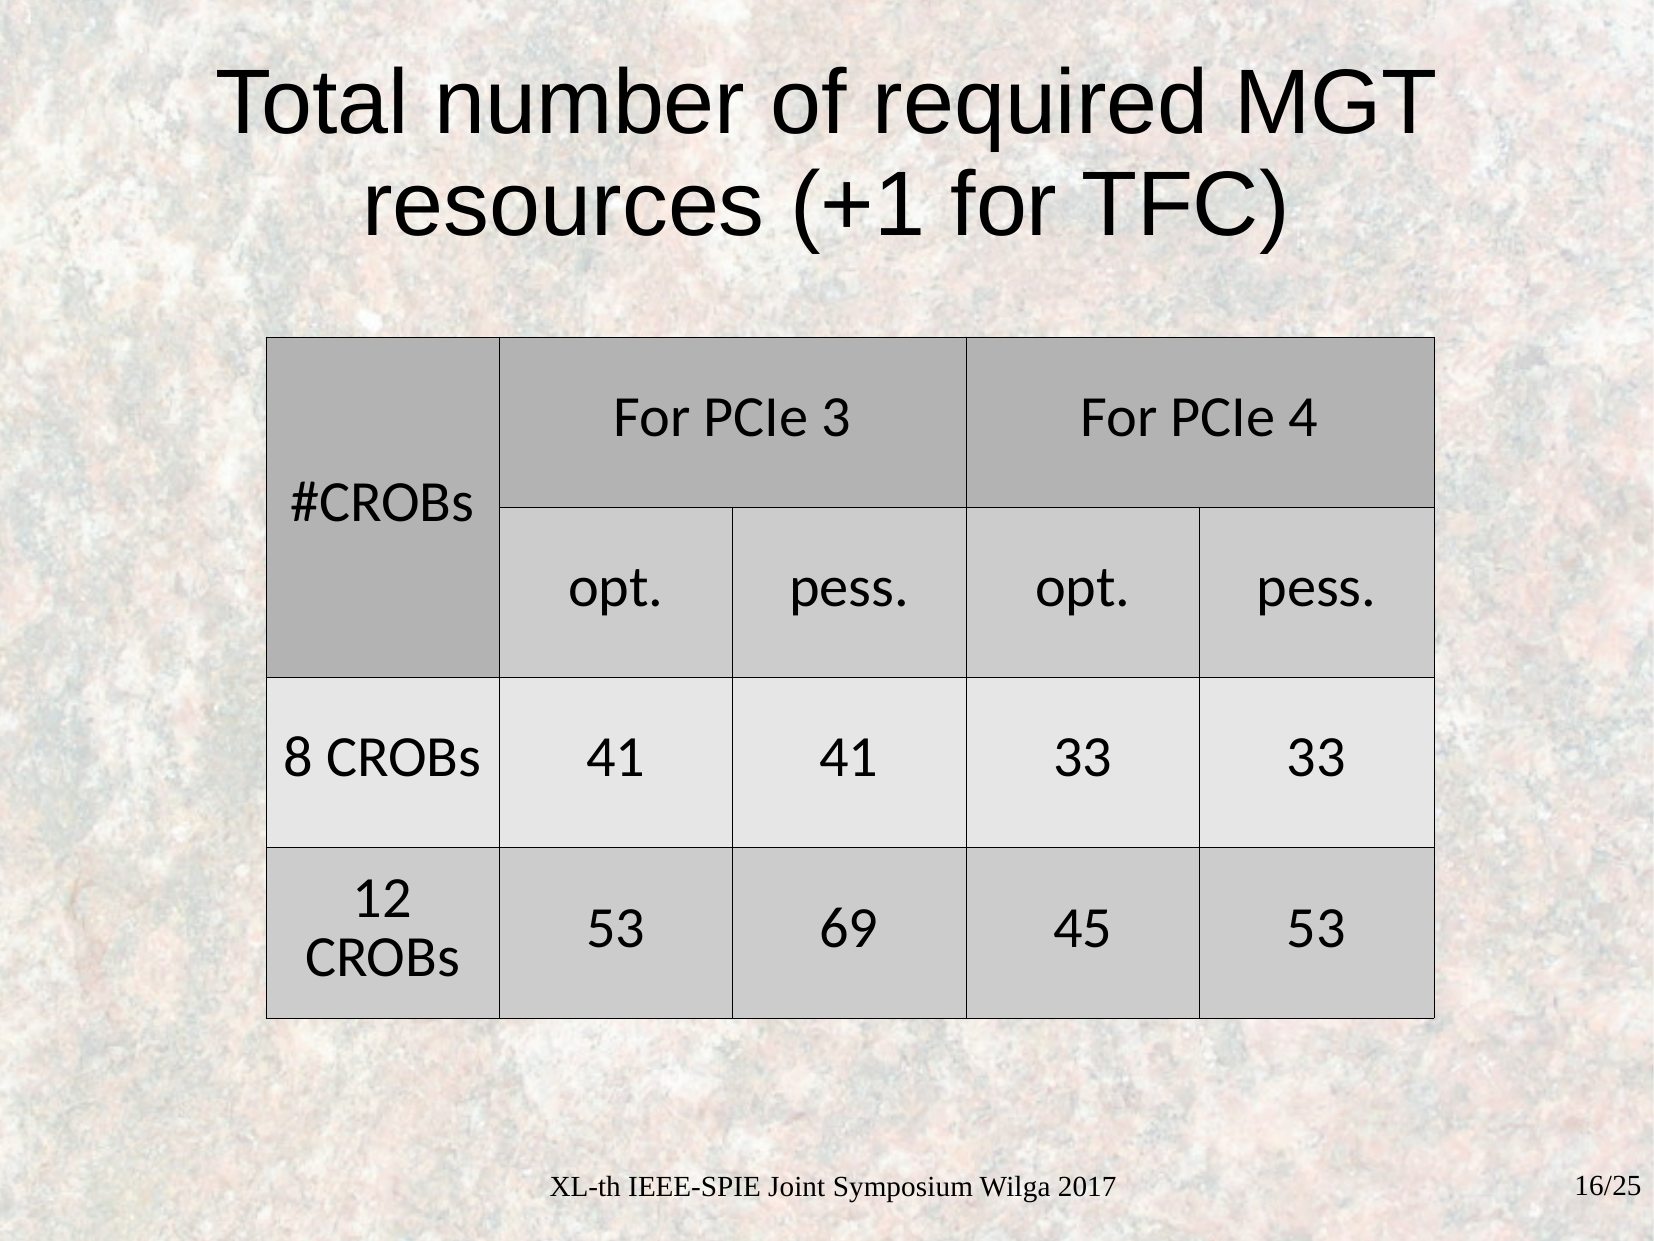

# Total number of required MGT resources (+1 for TFC)
| #CROBs | For PCIe 3 | | For PCIe 4 | |
| --- | --- | --- | --- | --- |
| | opt. | pess. | opt. | pess. |
| 8 CROBs | 41 | 41 | 33 | 33 |
| 12 CROBs | 53 | 69 | 45 | 53 |
16
CBM Collaboration Meeting 03.2017